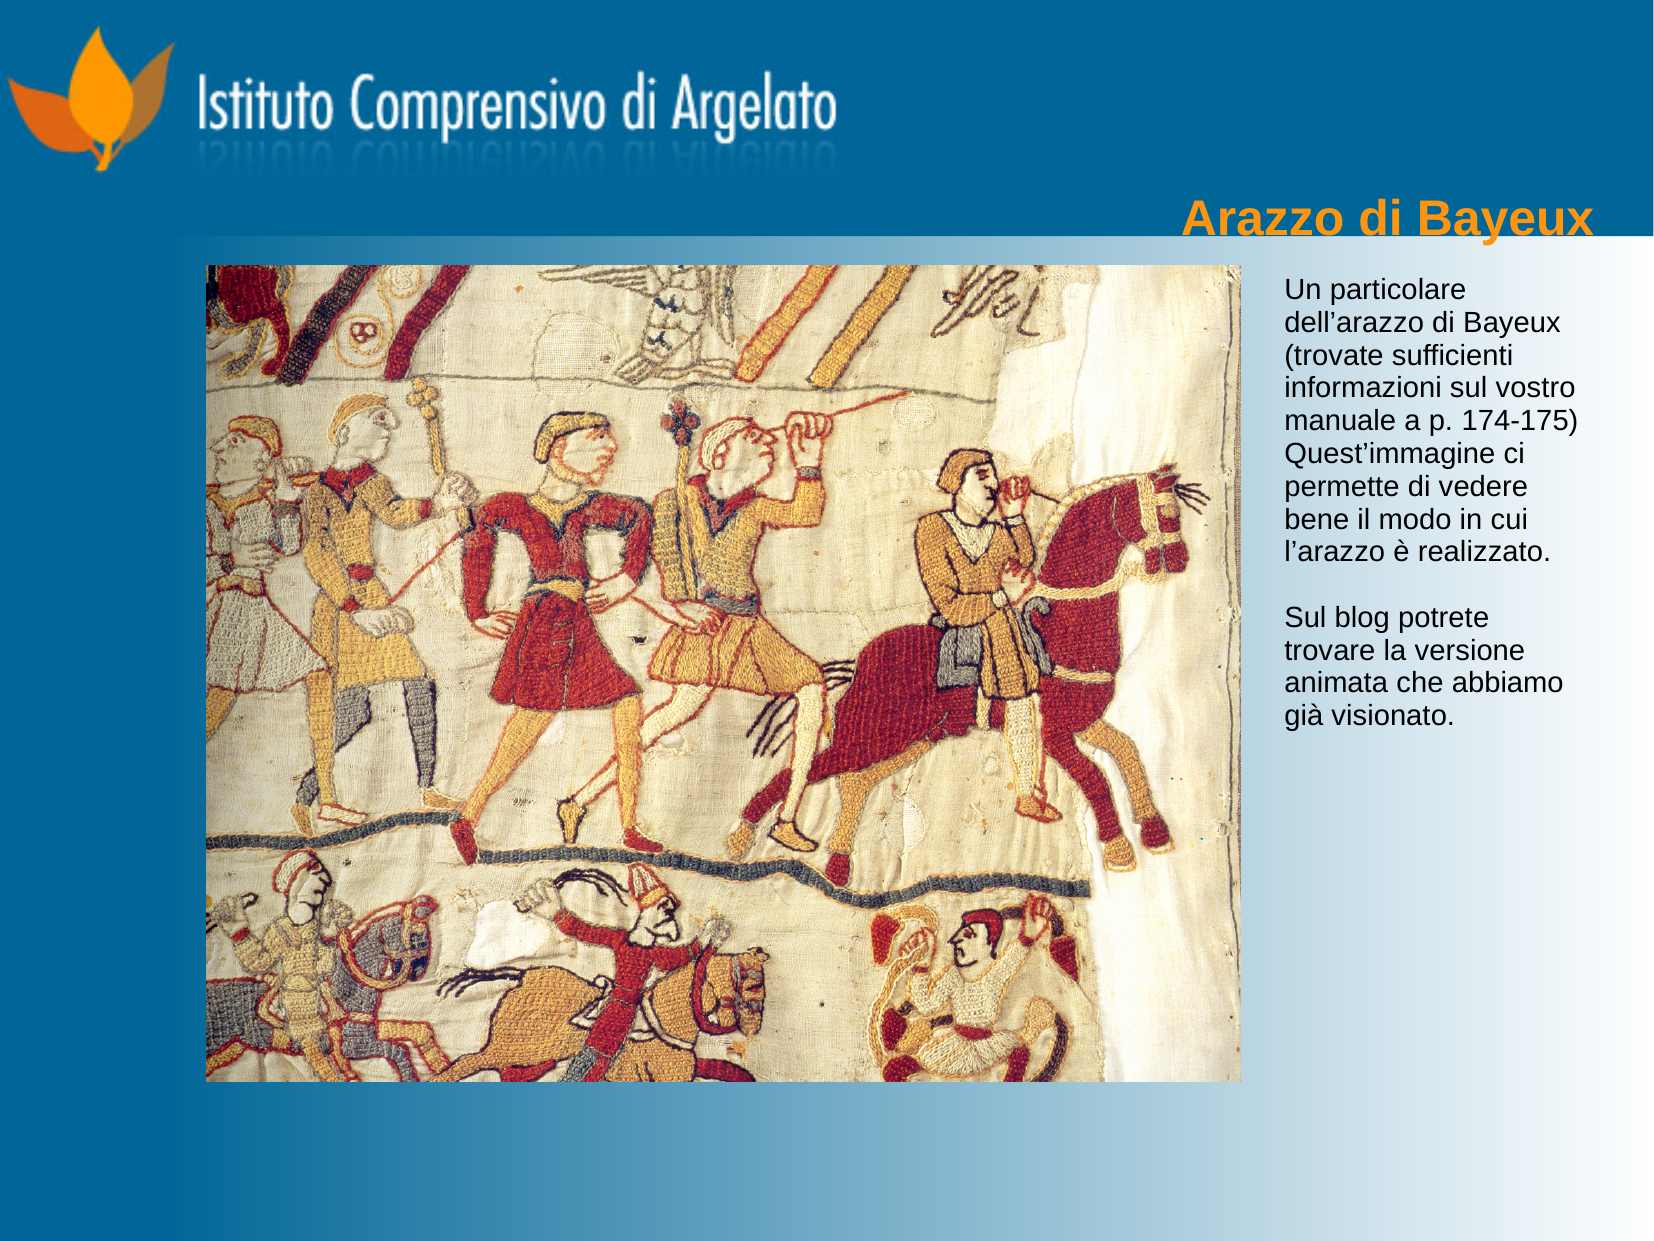

# Arazzo di Bayeux
Un particolare dell’arazzo di Bayeux
(trovate sufficienti informazioni sul vostro manuale a p. 174-175)
Quest’immagine ci permette di vedere bene il modo in cui l’arazzo è realizzato.
Sul blog potrete trovare la versione animata che abbiamo già visionato.